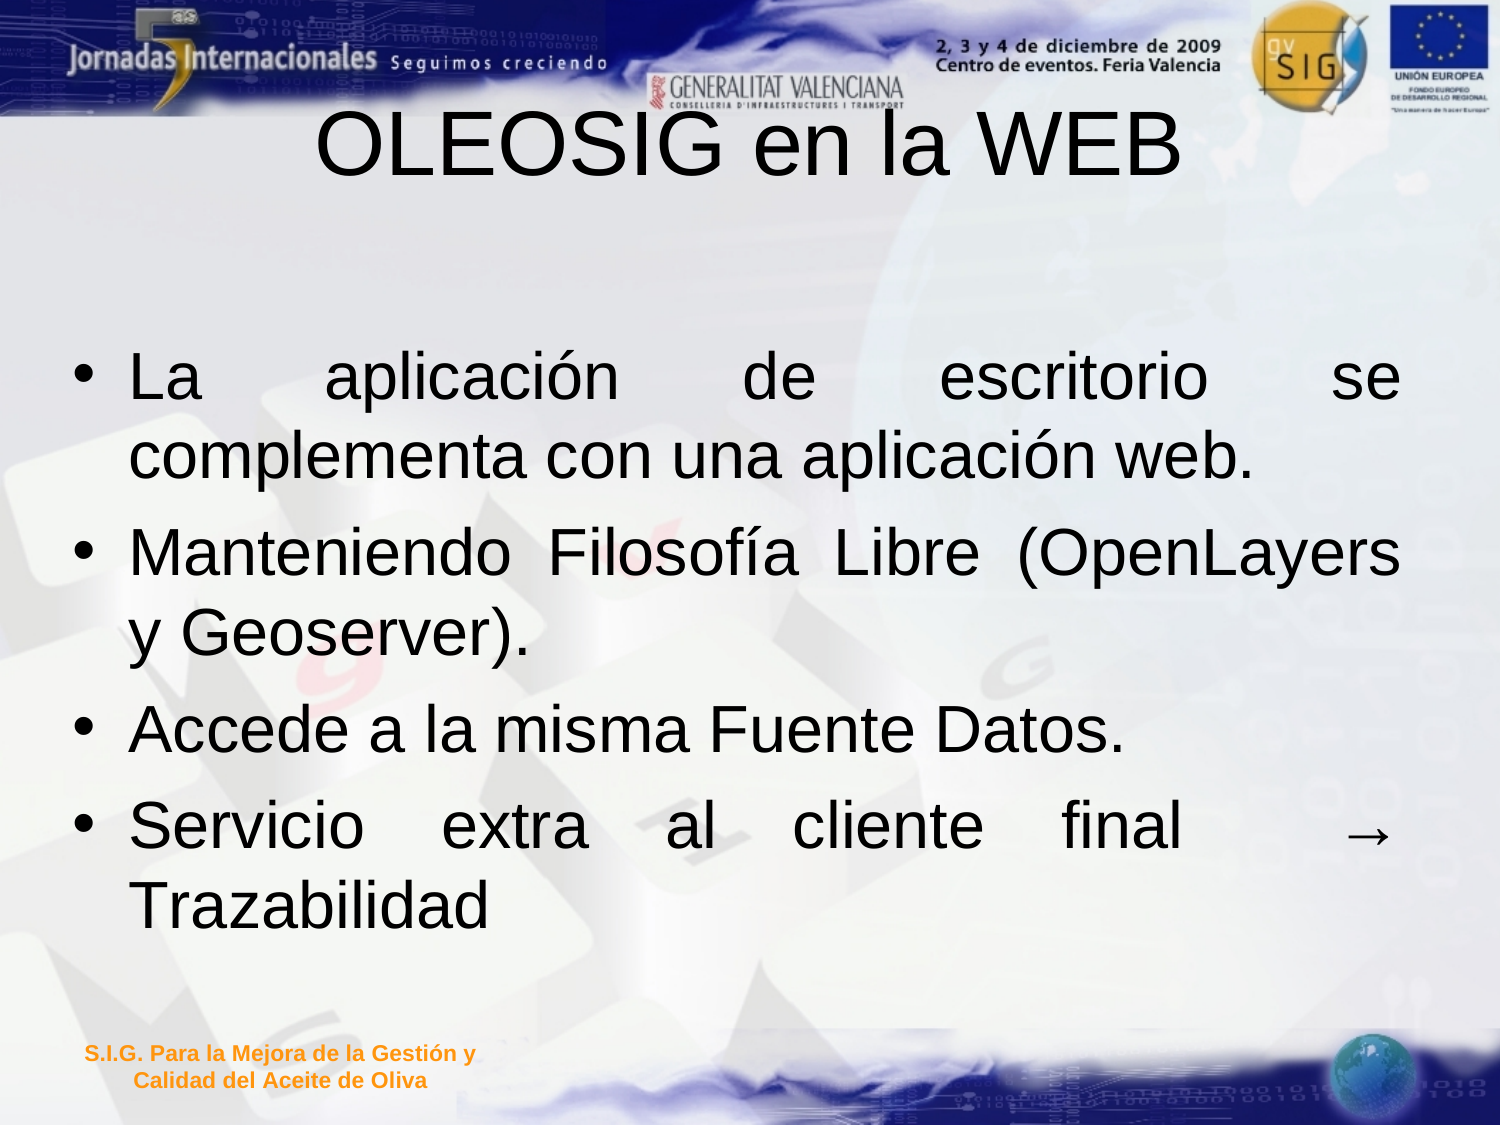

# OLEOSIG en la WEB
La aplicación de escritorio se complementa con una aplicación web.
Manteniendo Filosofía Libre (OpenLayers y Geoserver).
Accede a la misma Fuente Datos.
Servicio extra al cliente final → Trazabilidad
S.I.G. Para la Mejora de la Gestión y Calidad del Aceite de Oliva